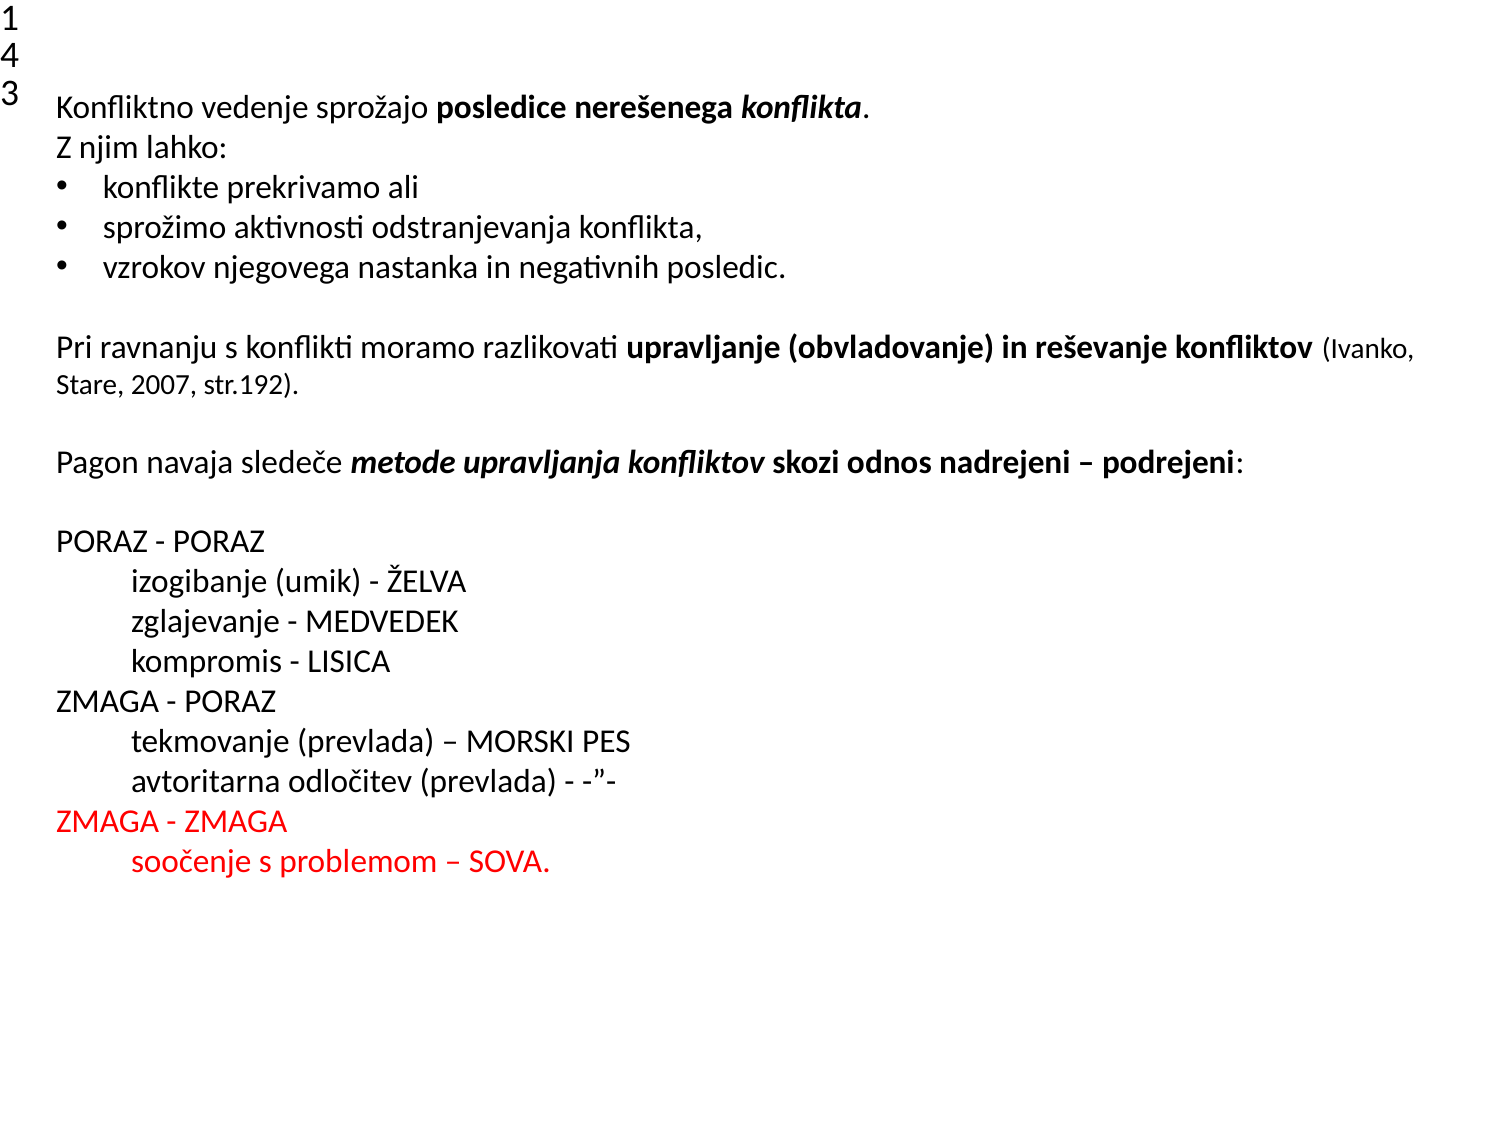

Konfliktno vedenje sprožajo posledice nerešenega konflikta.
Z njim lahko:
konflikte prekrivamo ali
sprožimo aktivnosti odstranjevanja konflikta,
vzrokov njegovega nastanka in negativnih posledic.
Pri ravnanju s konflikti moramo razlikovati upravljanje (obvladovanje) in reševanje konfliktov (Ivanko, Stare, 2007, str.192).
Pagon navaja sledeče metode upravljanja konfliktov skozi odnos nadrejeni – podrejeni:
PORAZ - PORAZ
	izogibanje (umik) - ŽELVA
	zglajevanje - MEDVEDEK
	kompromis - LISICA
ZMAGA - PORAZ
	tekmovanje (prevlada) – MORSKI PES
	avtoritarna odločitev (prevlada) - -”-
ZMAGA - ZMAGA
	soočenje s problemom – SOVA.